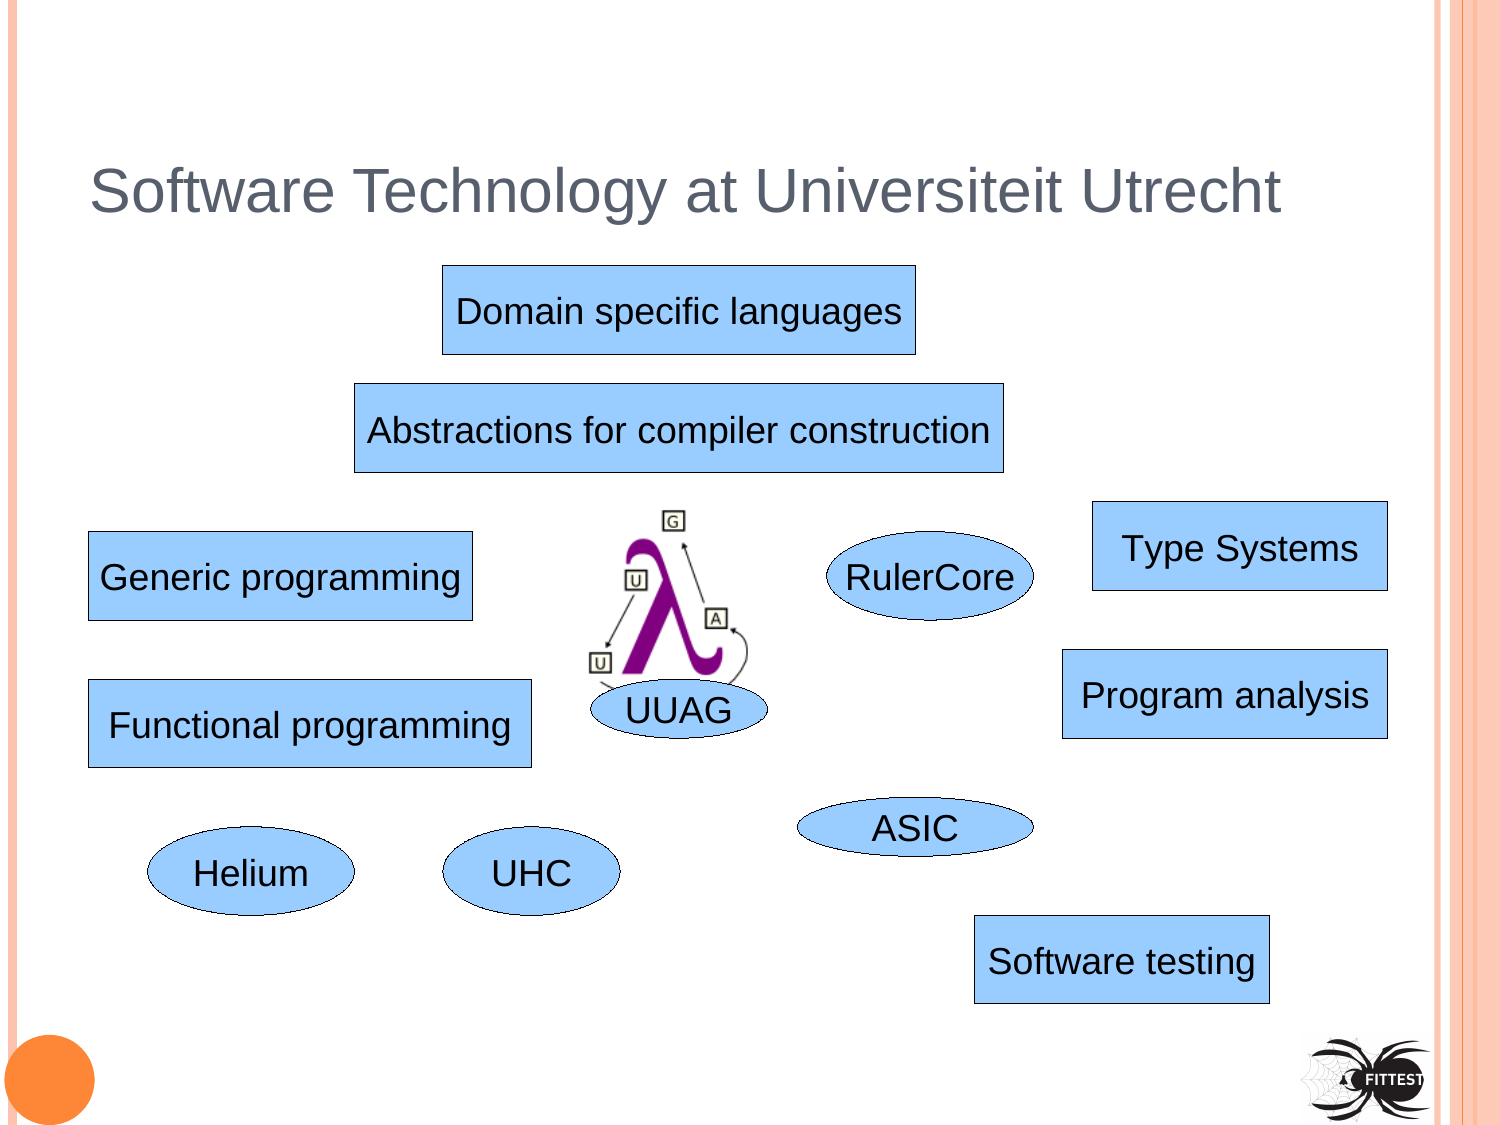

# Software Technology at Universiteit Utrecht
Domain specific languages
Abstractions for compiler construction
Type Systems
Generic programming
RulerCore
Program analysis
Functional programming
UUAG
ASIC
Helium
UHC
Software testing